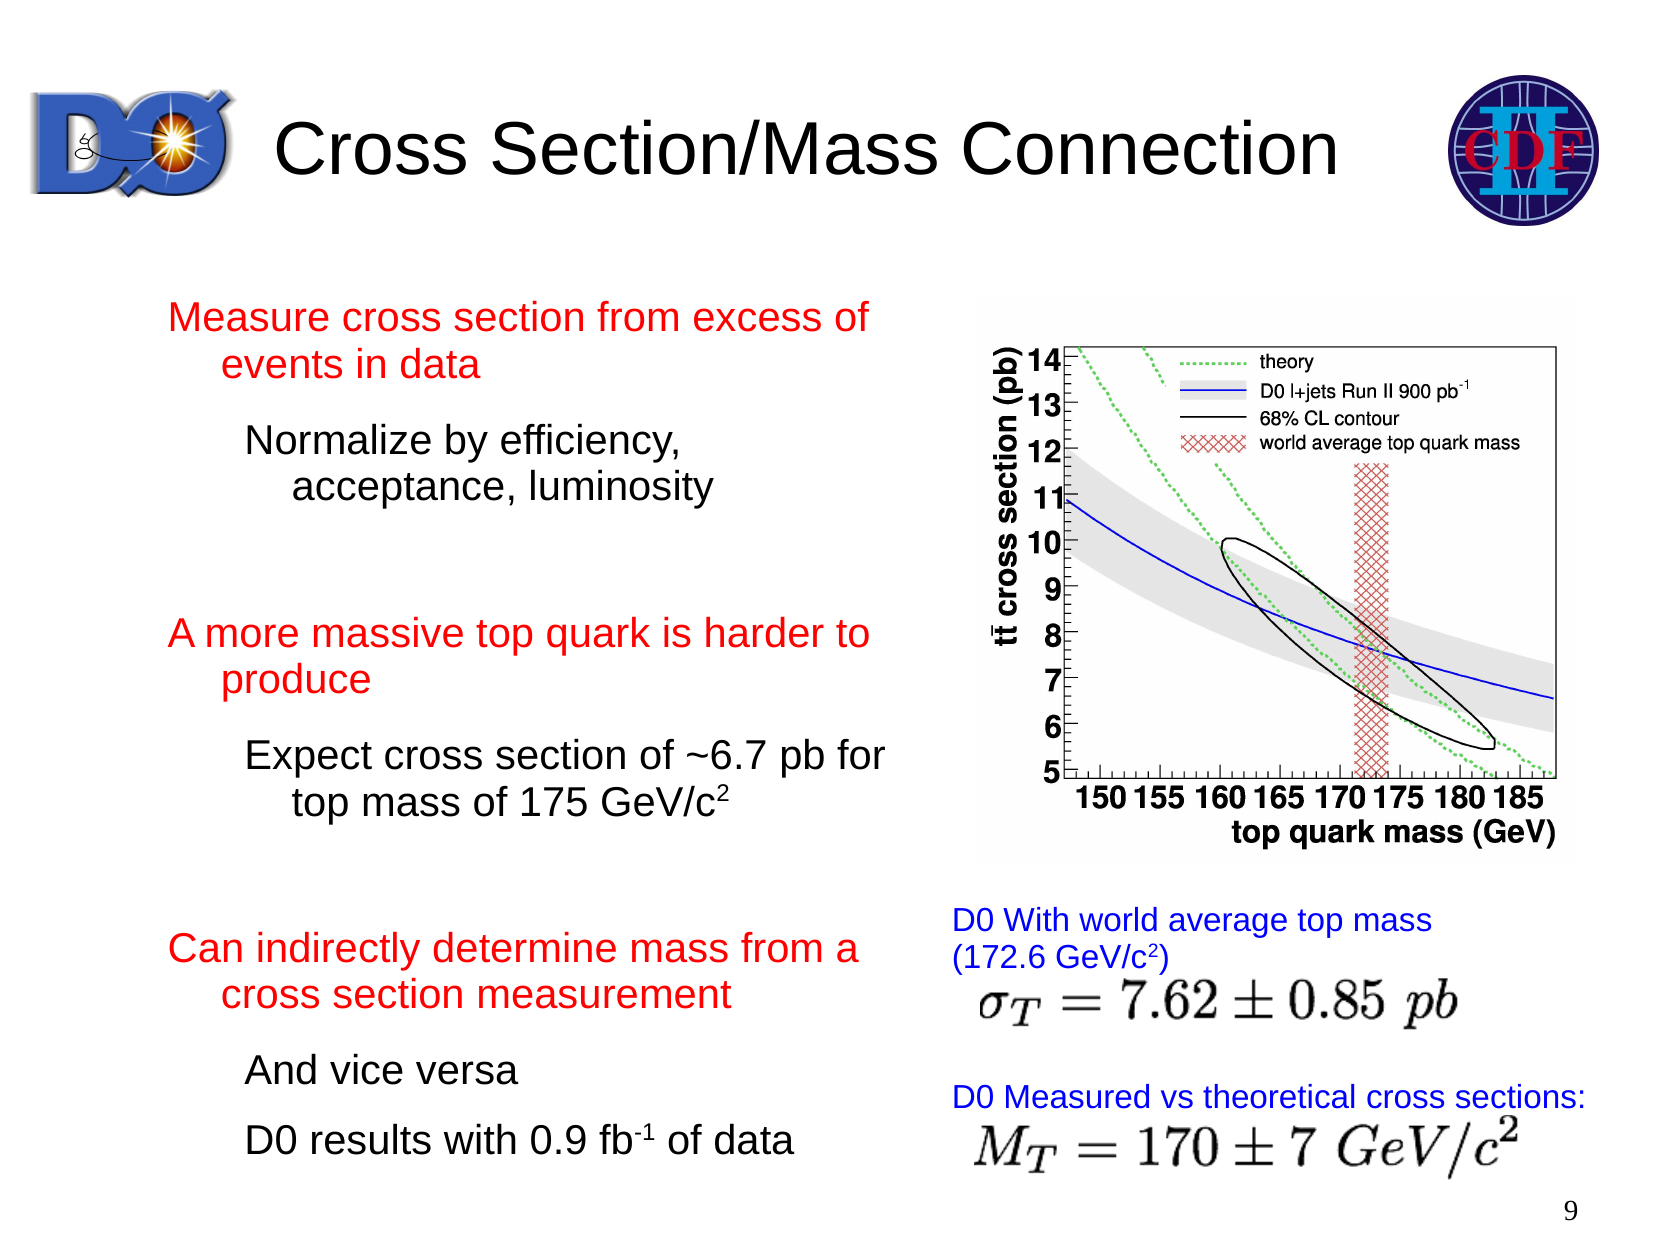

# Cross Section/Mass Connection
Measure cross section from excess of events in data
Normalize by efficiency, acceptance, luminosity
A more massive top quark is harder to produce
Expect cross section of ~6.7 pb for top mass of 175 GeV/c2
Can indirectly determine mass from a cross section measurement
And vice versa
D0 results with 0.9 fb-1 of data
D0 With world average top mass
(172.6 GeV/c2)
D0 Measured vs theoretical cross sections:
9